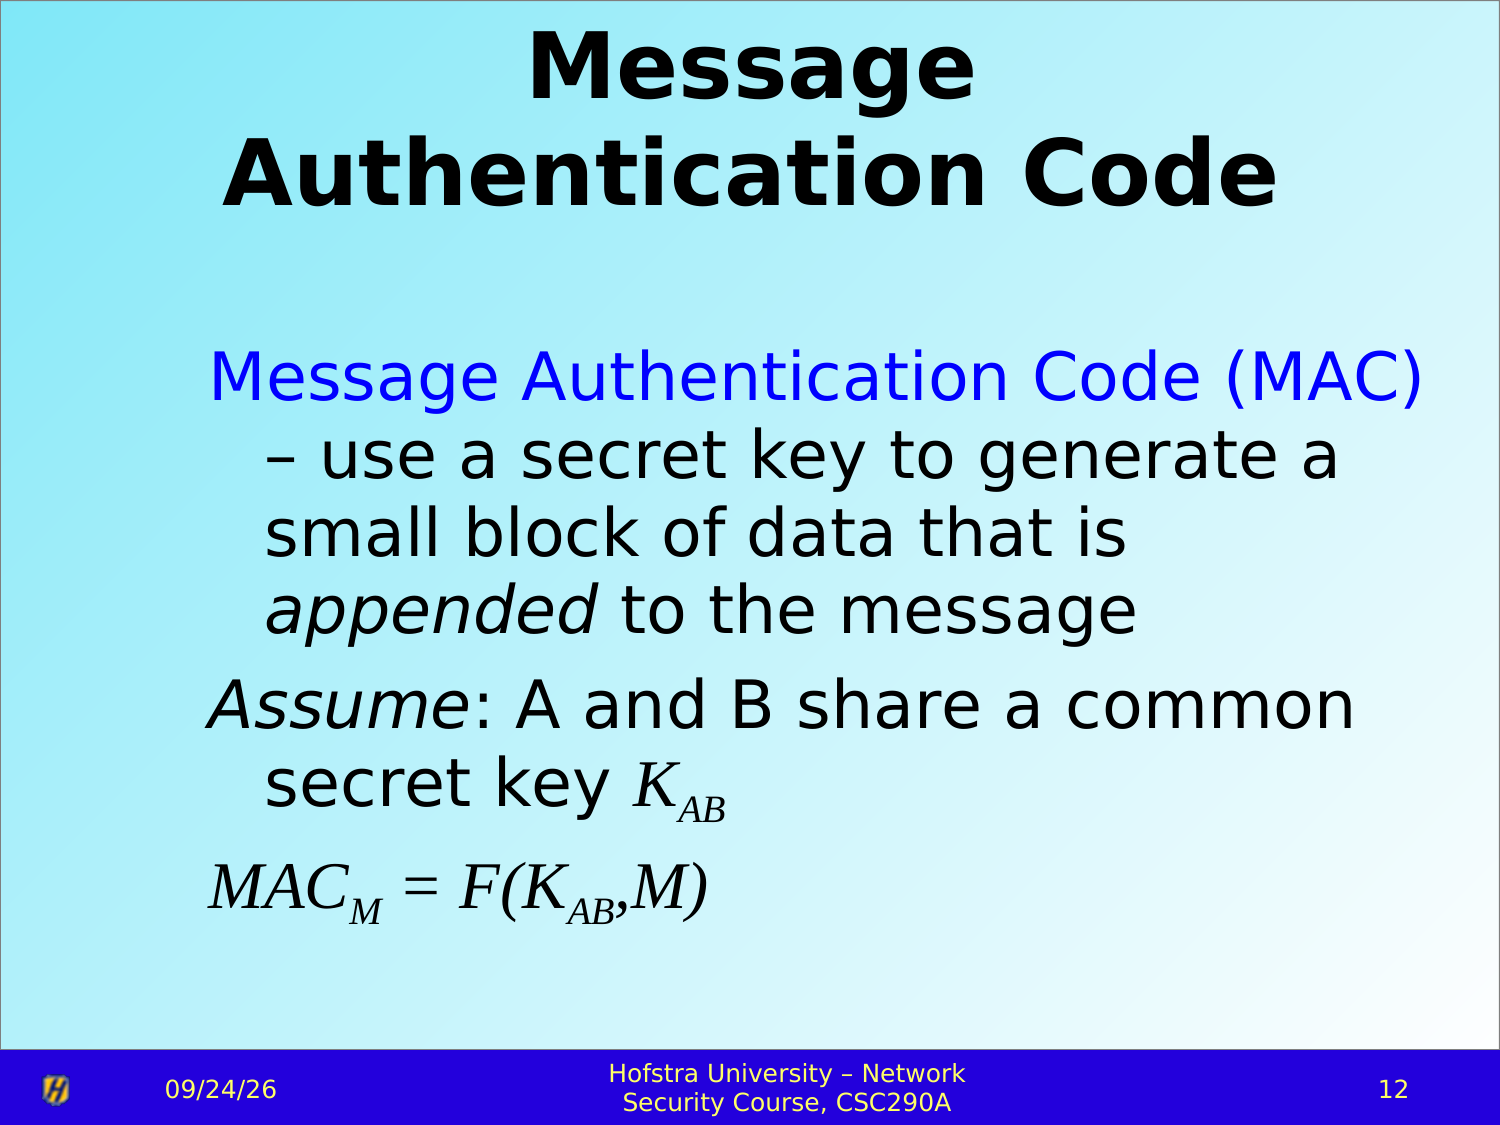

# Message Authentication Code
Message Authentication Code (MAC) – use a secret key to generate a small block of data that is appended to the message
Assume: A and B share a common secret key KAB
MACM = F(KAB,M)
12